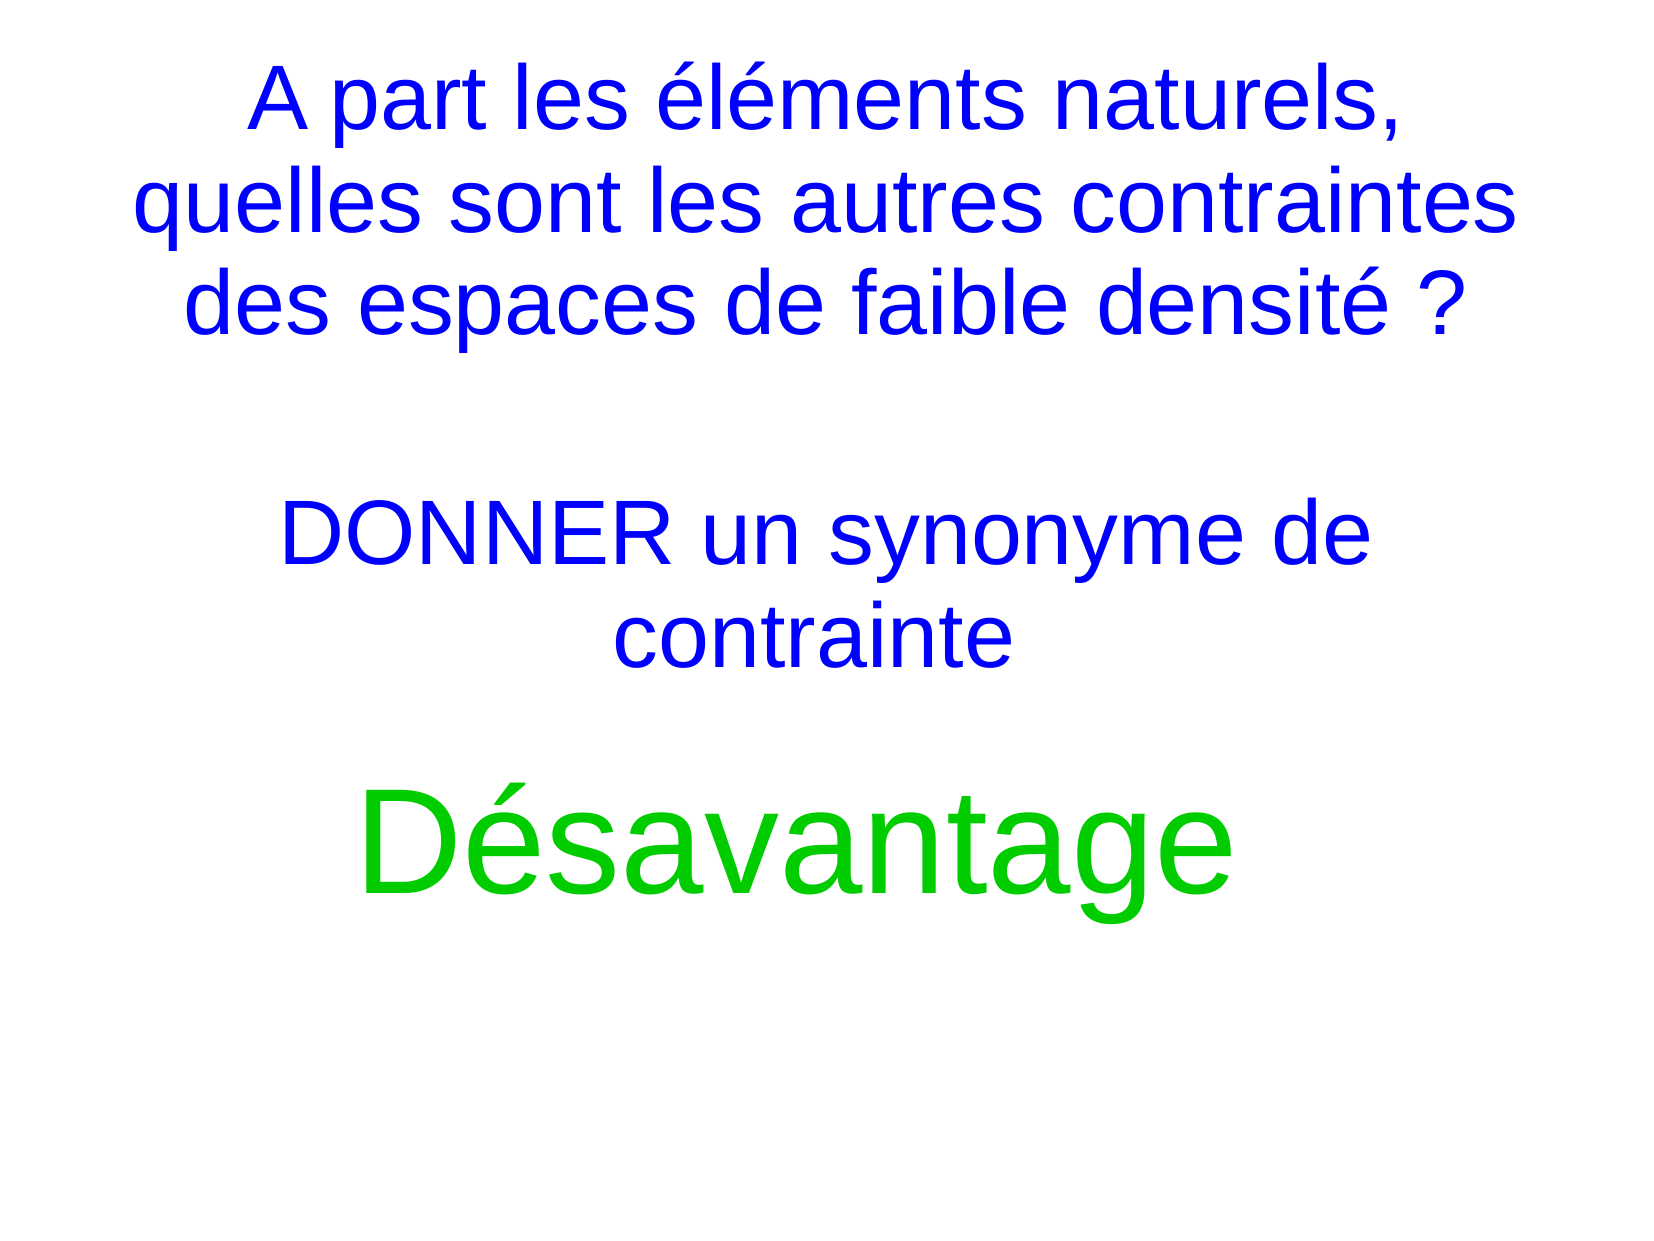

A part les éléments naturels, quelles sont les autres contraintes des espaces de faible densité ?
DONNER un synonyme de contrainte
# Désavantage